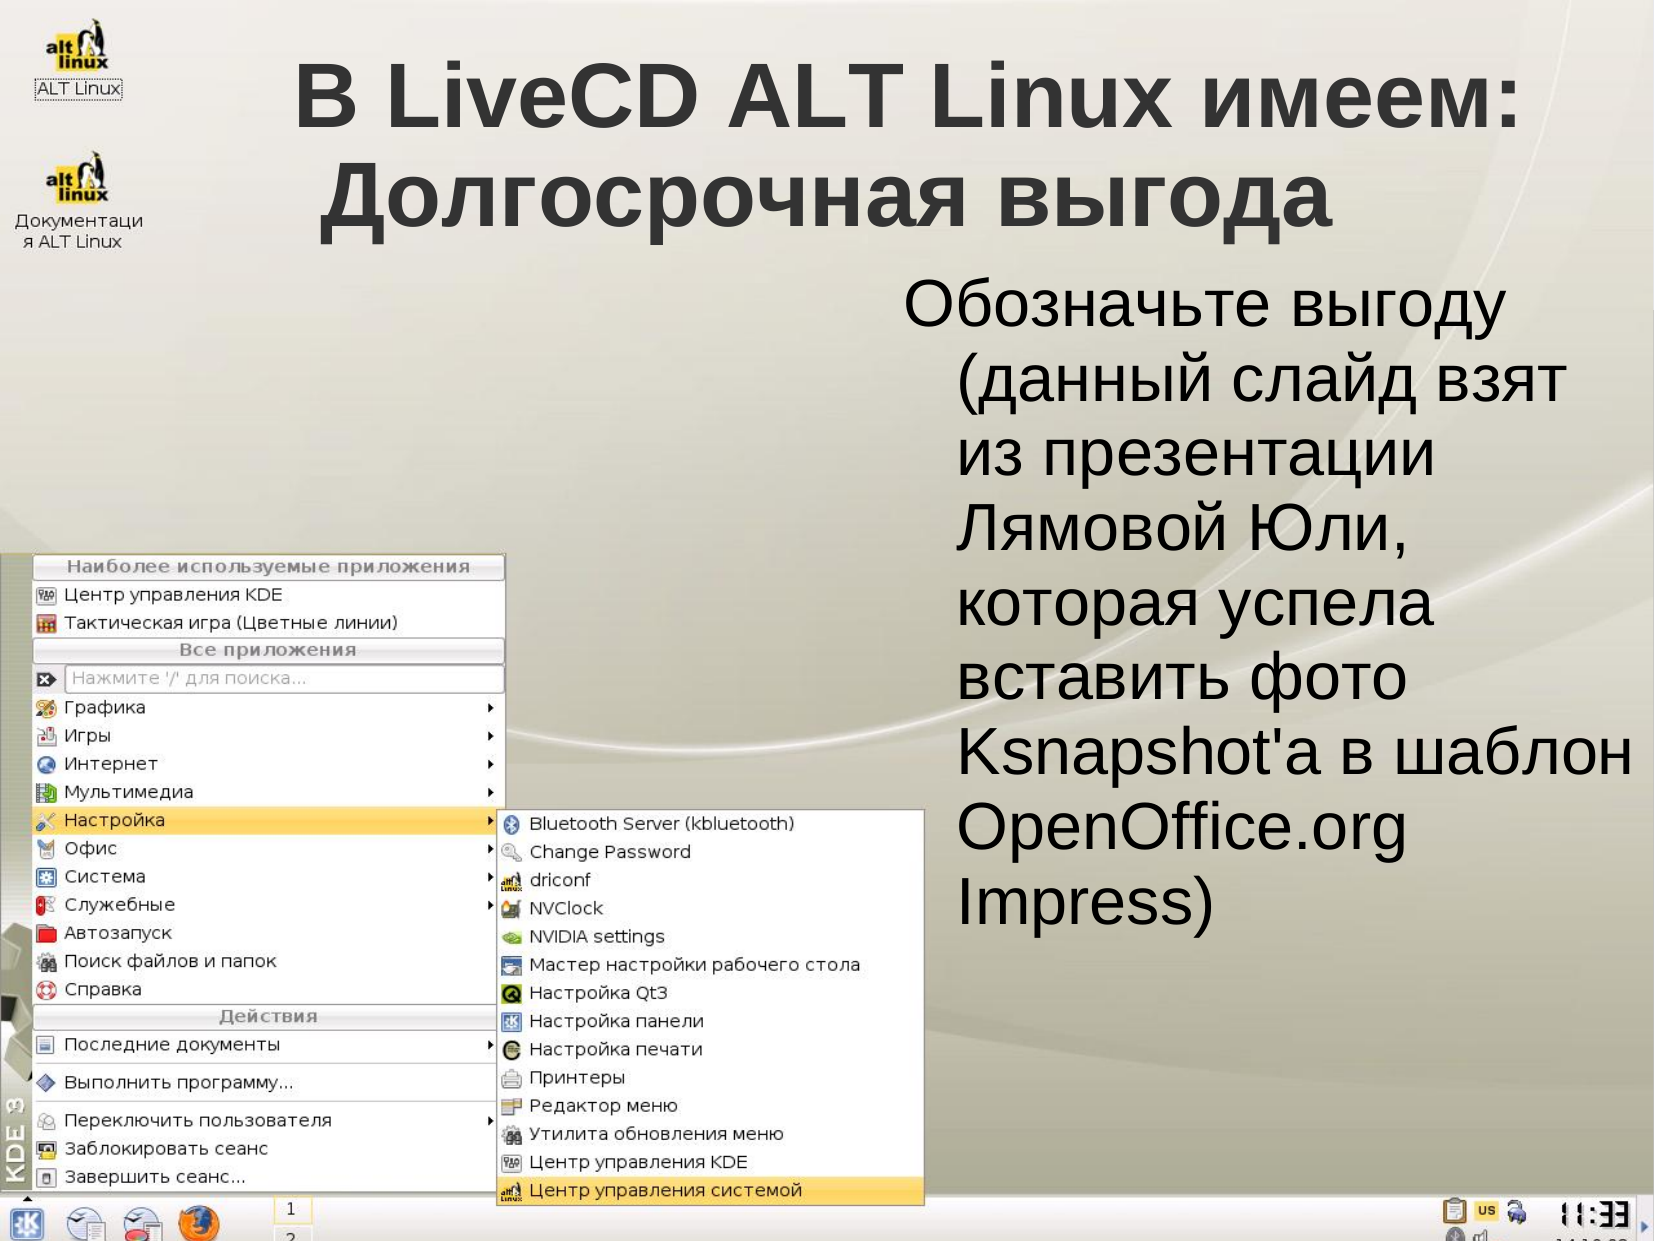

В LiveCD ALT Linux имеем:
# Долгосрочная выгода
Обозначьте выгоду (данный слайд взят из презентации Лямовой Юли, которая успела вставить фото Ksnapshot'а в шаблон OpenOffice.org Impress)